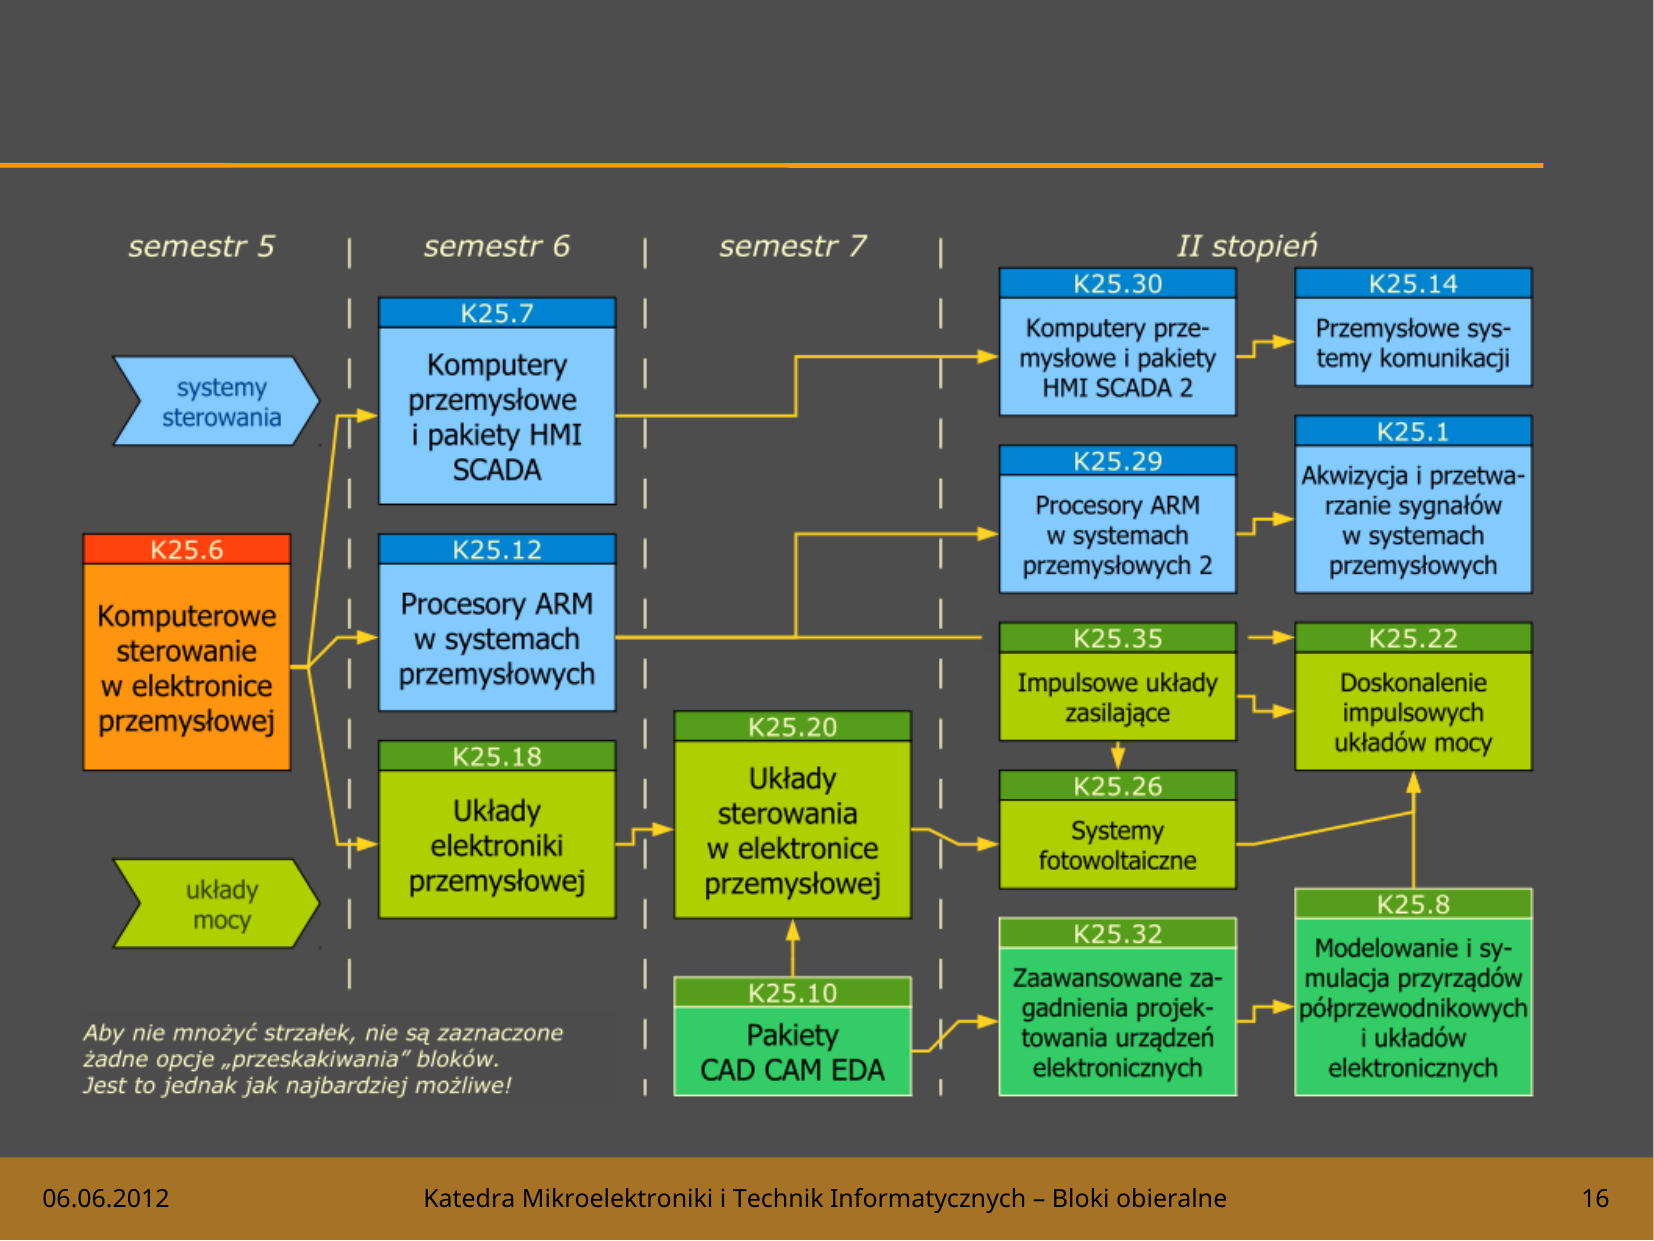

#
06.06.2012
Katedra Mikroelektroniki i Technik Informatycznych – Bloki obieralne
16